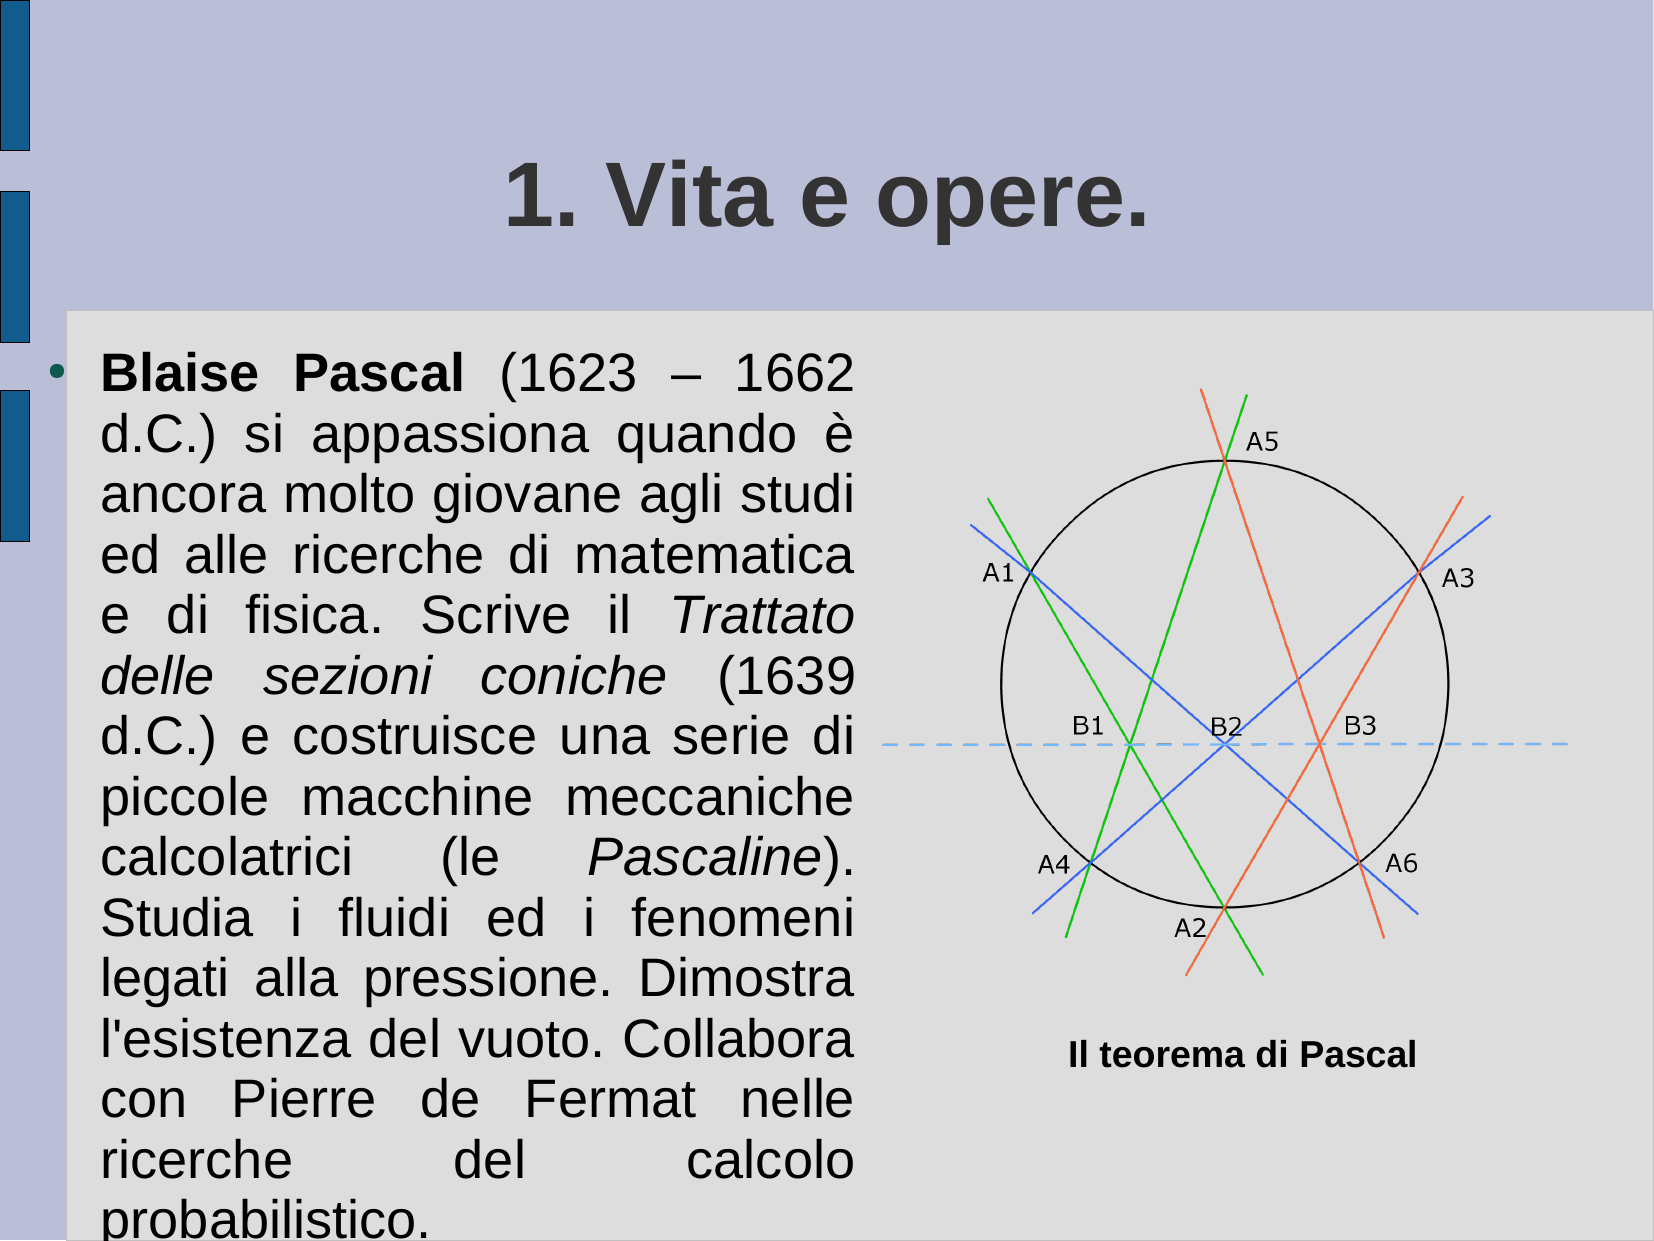

# 1. Vita e opere.
Blaise Pascal (1623 – 1662 d.C.) si appassiona quando è ancora molto giovane agli studi ed alle ricerche di matematica e di fisica. Scrive il Trattato delle sezioni coniche (1639 d.C.) e costruisce una serie di piccole macchine meccaniche calcolatrici (le Pascaline). Studia i fluidi ed i fenomeni legati alla pressione. Dimostra l'esistenza del vuoto. Collabora con Pierre de Fermat nelle ricerche del calcolo probabilistico.
Il teorema di Pascal